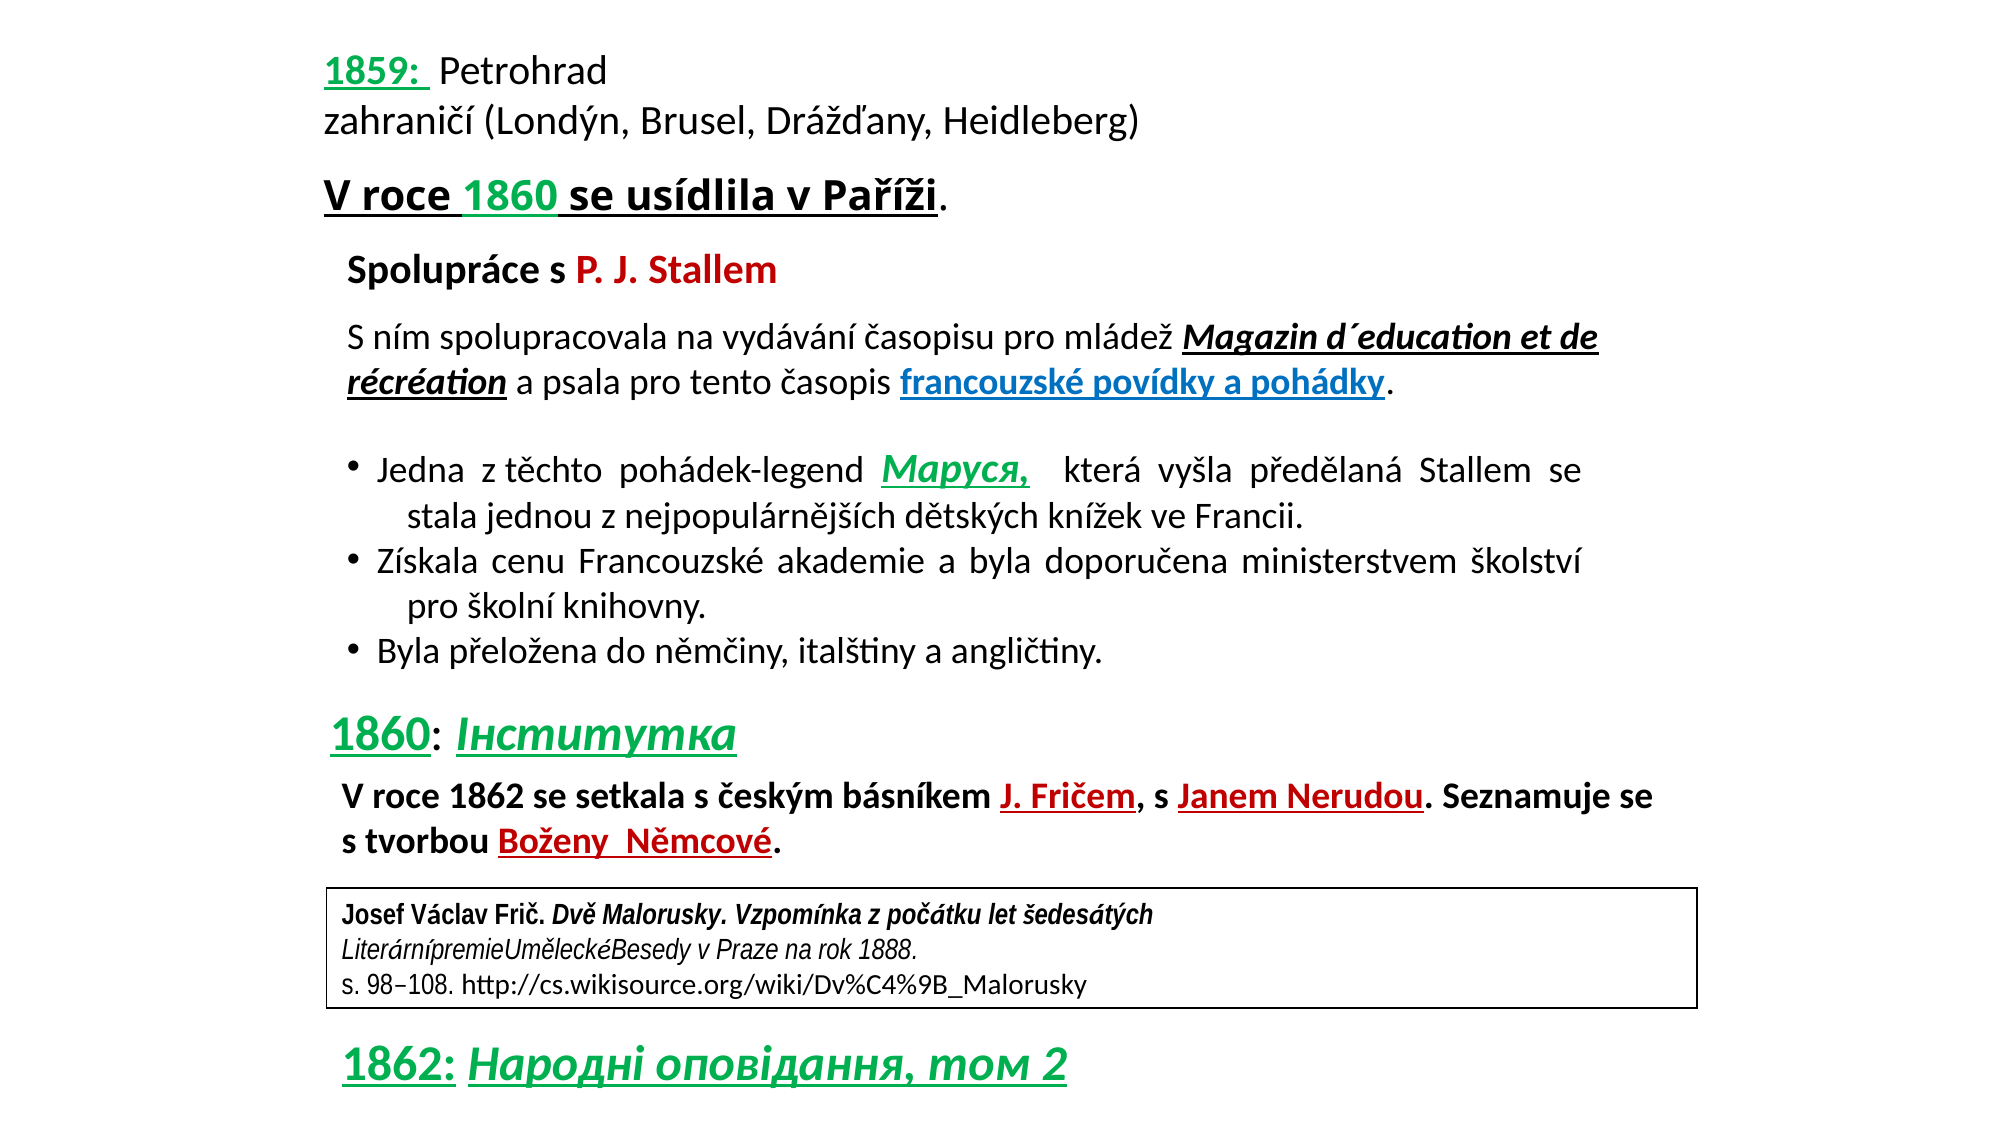

1859: Petrohrad
zahraničí (Londýn, Brusel, Drážďany, Heidleberg)
# V roce 1860 se usídlila v Paříži.
Spolupráce s P. J. Stallem
S ním spolupracovala na vydávání časopisu pro mládež Magazin d´education et de récréation a psala pro tento časopis francouzské povídky a pohádky.
Jedna z těchto pohádek-legend Маруся, která vyšla předělaná Stallem se stala jednou z nejpopulárnějších dětských knížek ve Francii.
Získala cenu Francouzské akademie a byla doporučena ministerstvem školství pro školní knihovny.
Byla přeložena do němčiny, italštiny a angličtiny.
1860: Інститутка
V roce 1862 se setkala s českým básníkem J. Fričem, s Janem Nerudou. Seznamuje se s tvorbou Boženy Němcové.
Josef Václav Frič. Dvě Malorusky. Vzpomínka z počátku let šedesátých
LiterárnípremieUměleckéBesedy v Praze na rok 1888.
s. 98–108. http://cs.wikisource.org/wiki/Dv%C4%9B_Malorusky
1862: Народні оповідання, том 2